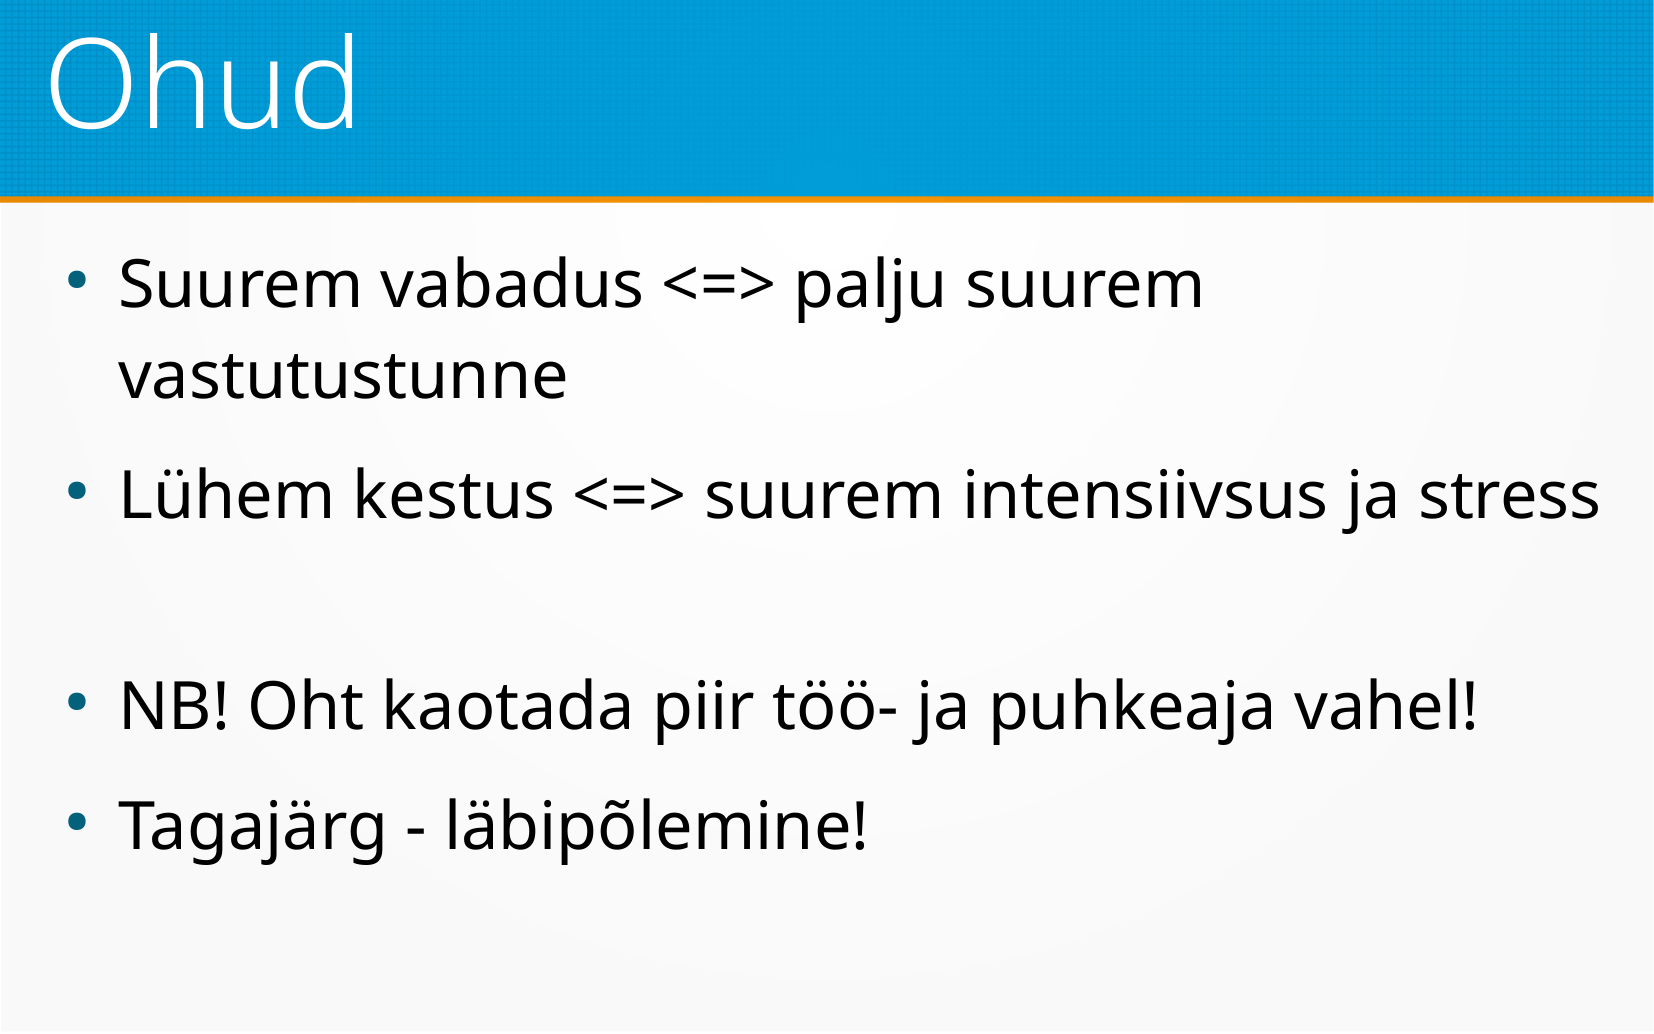

# Ohud
Suurem vabadus <=> palju suurem vastutustunne
Lühem kestus <=> suurem intensiivsus ja stress
NB! Oht kaotada piir töö- ja puhkeaja vahel!
Tagajärg - läbipõlemine!